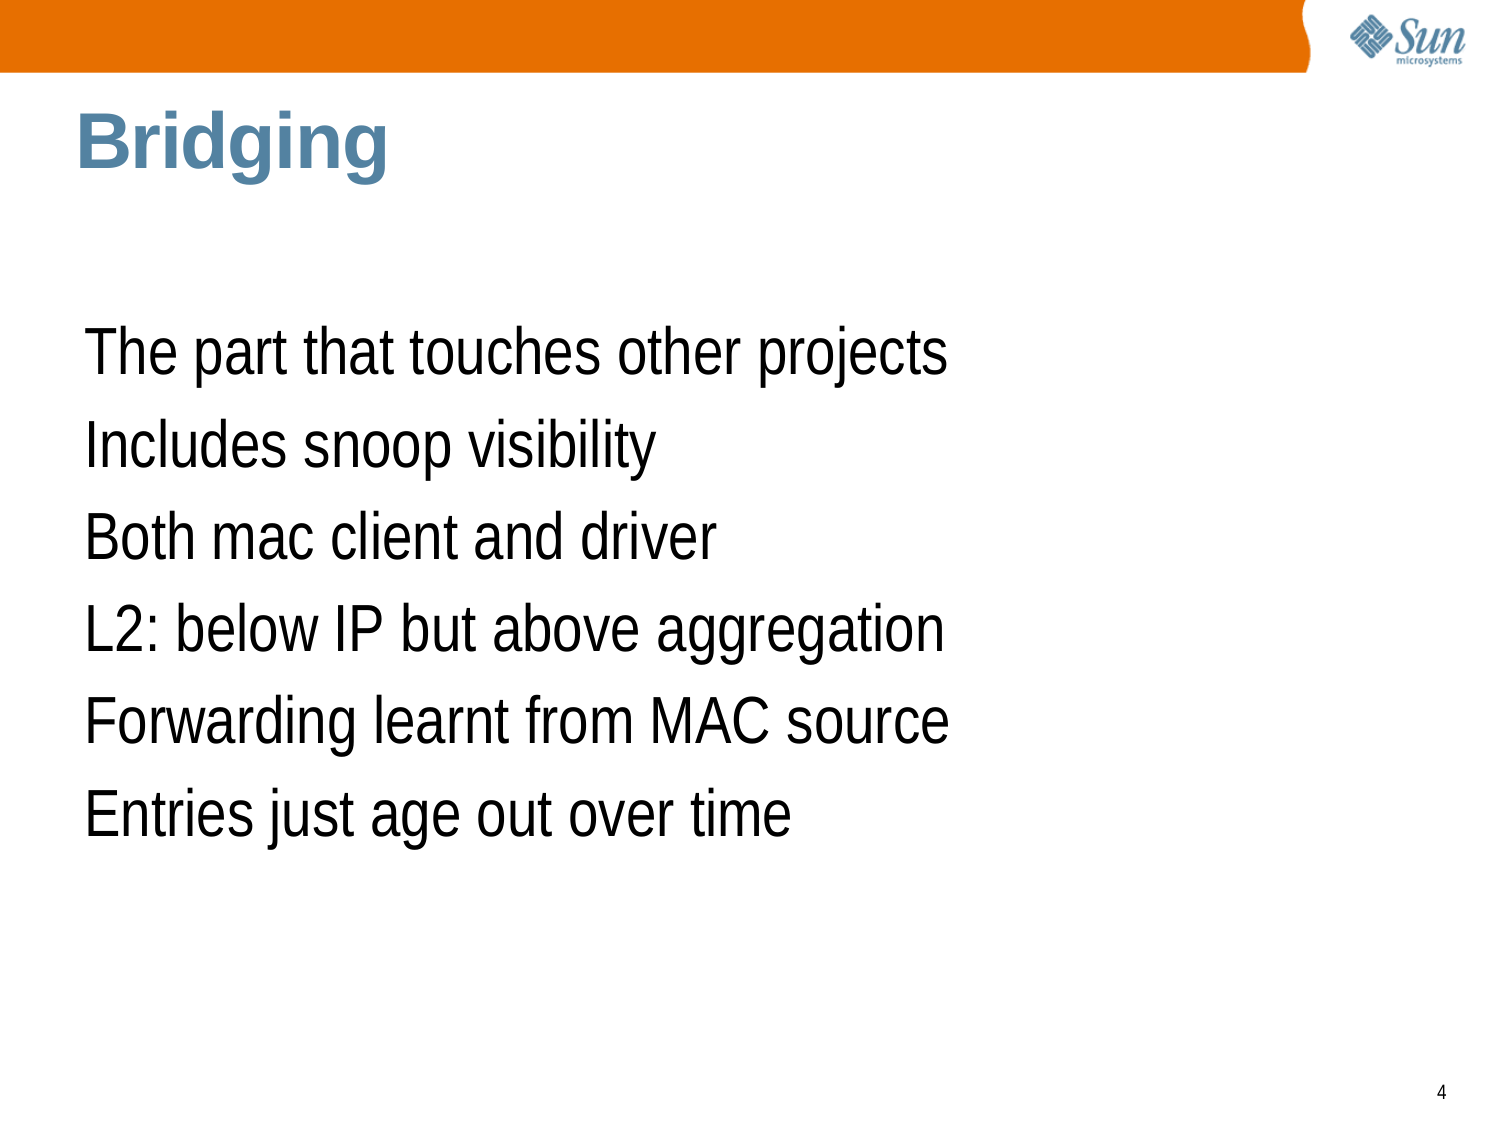

# Bridging
The part that touches other projects
Includes snoop visibility
Both mac client and driver
L2: below IP but above aggregation
Forwarding learnt from MAC source
Entries just age out over time